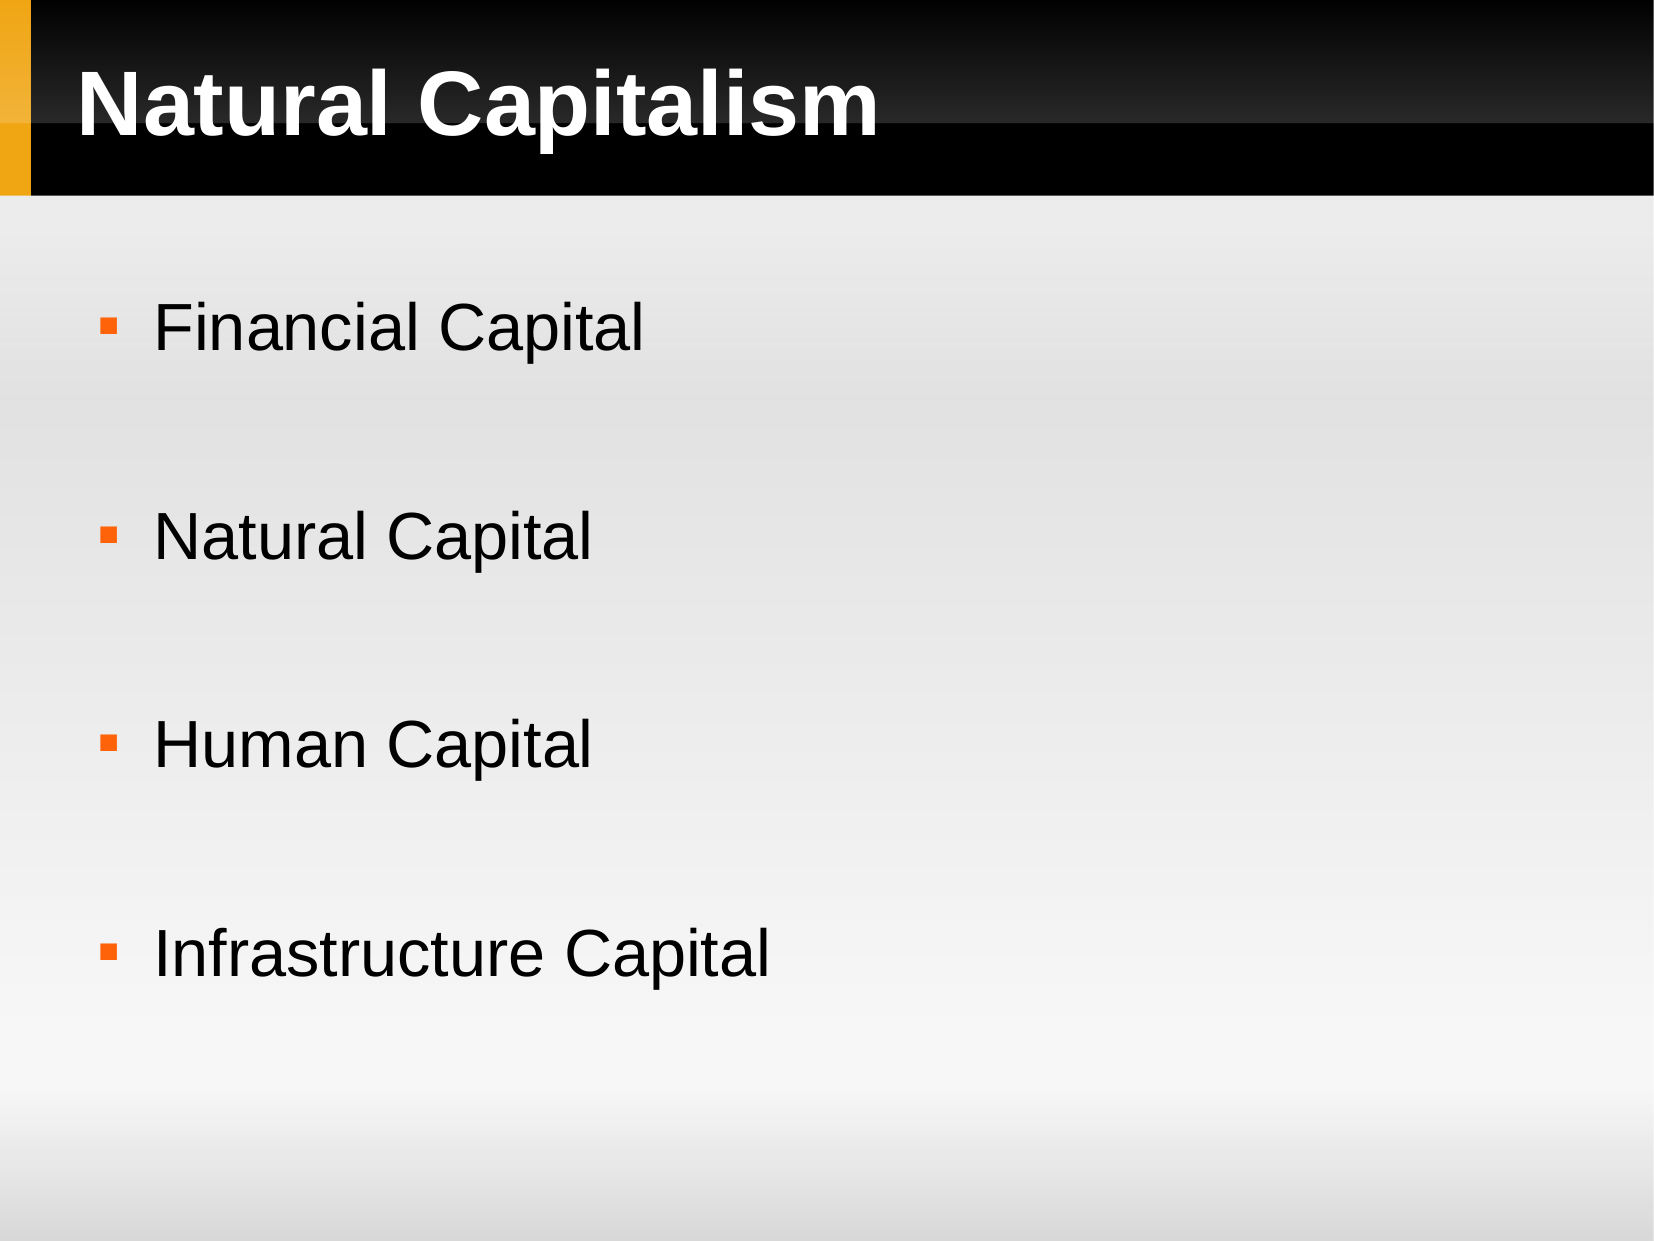

# Natural Capitalism
Financial Capital
Natural Capital
Human Capital
Infrastructure Capital